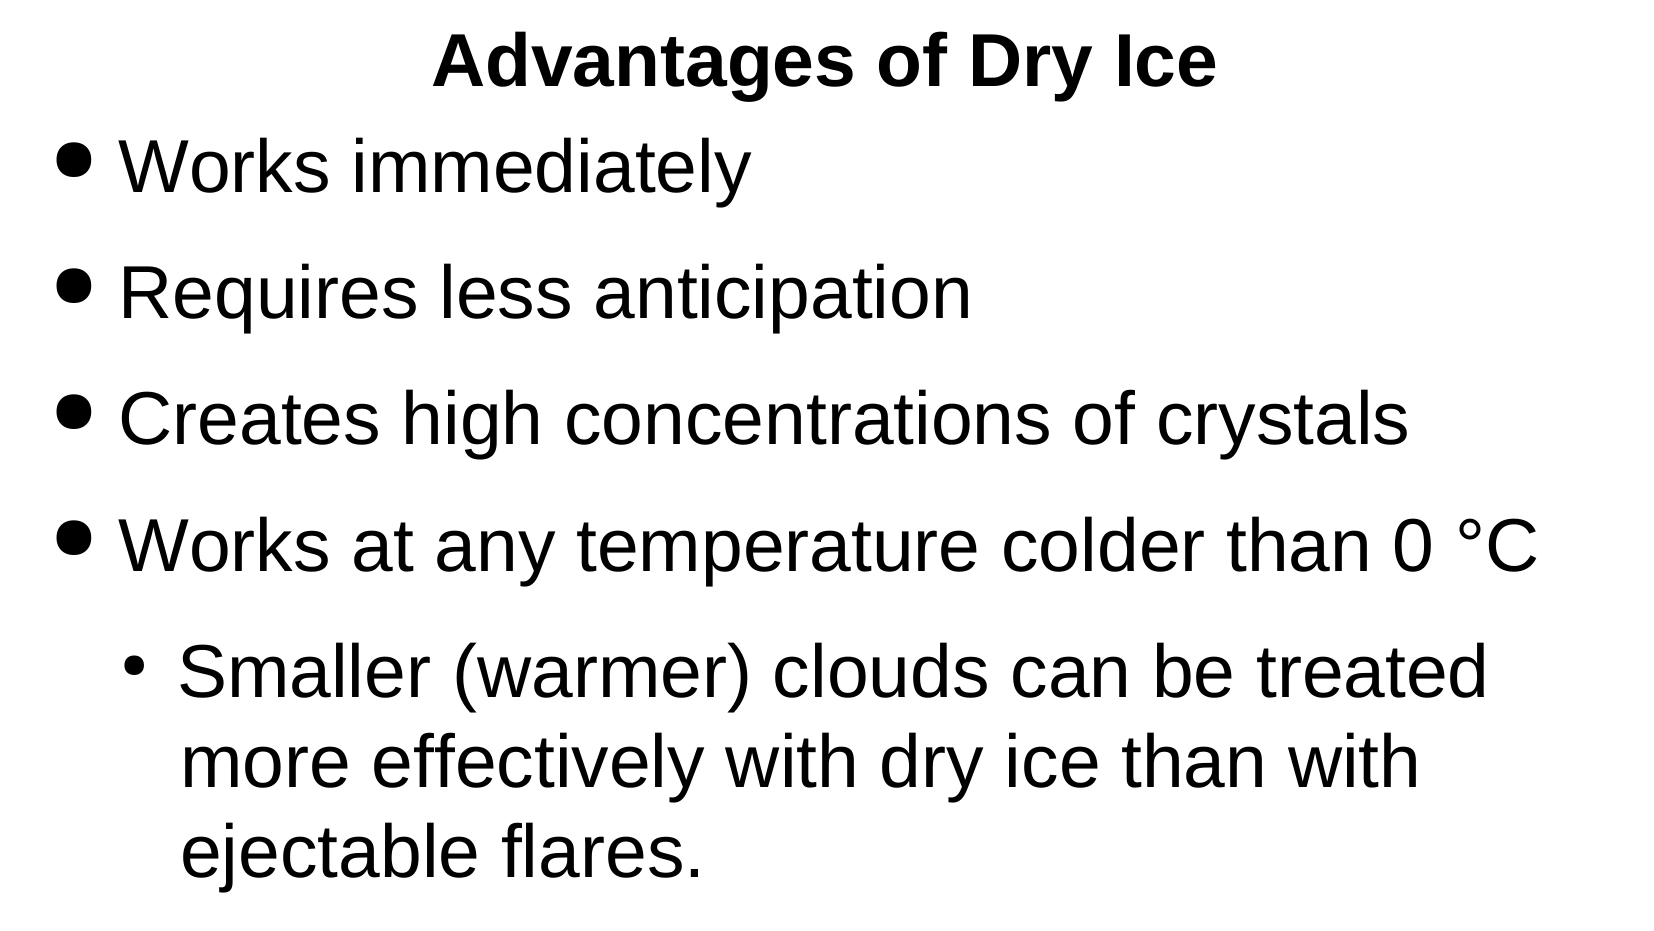

Works immediately
 Requires less anticipation
 Creates high concentrations of crystals
 Works at any temperature colder than 0 °C
 Smaller (warmer) clouds can be treated more effectively with dry ice than with ejectable flares.
# Advantages of Dry Ice